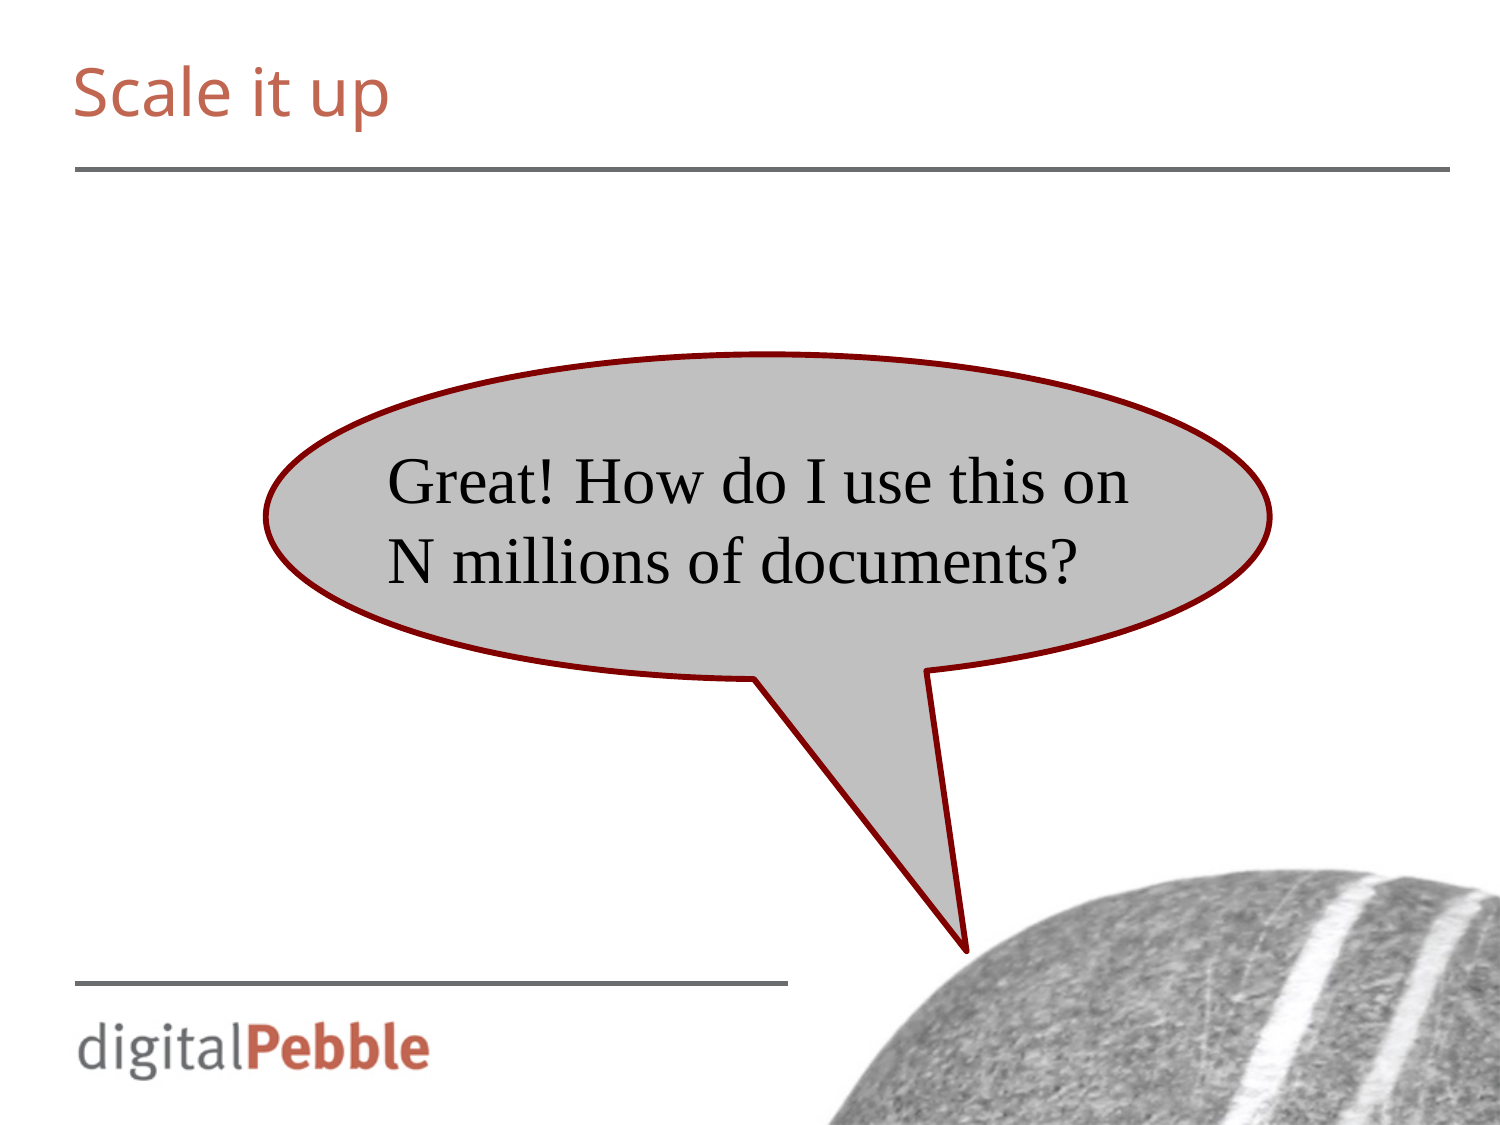

# Scale it up
Great! How do I use this on
N millions of documents?